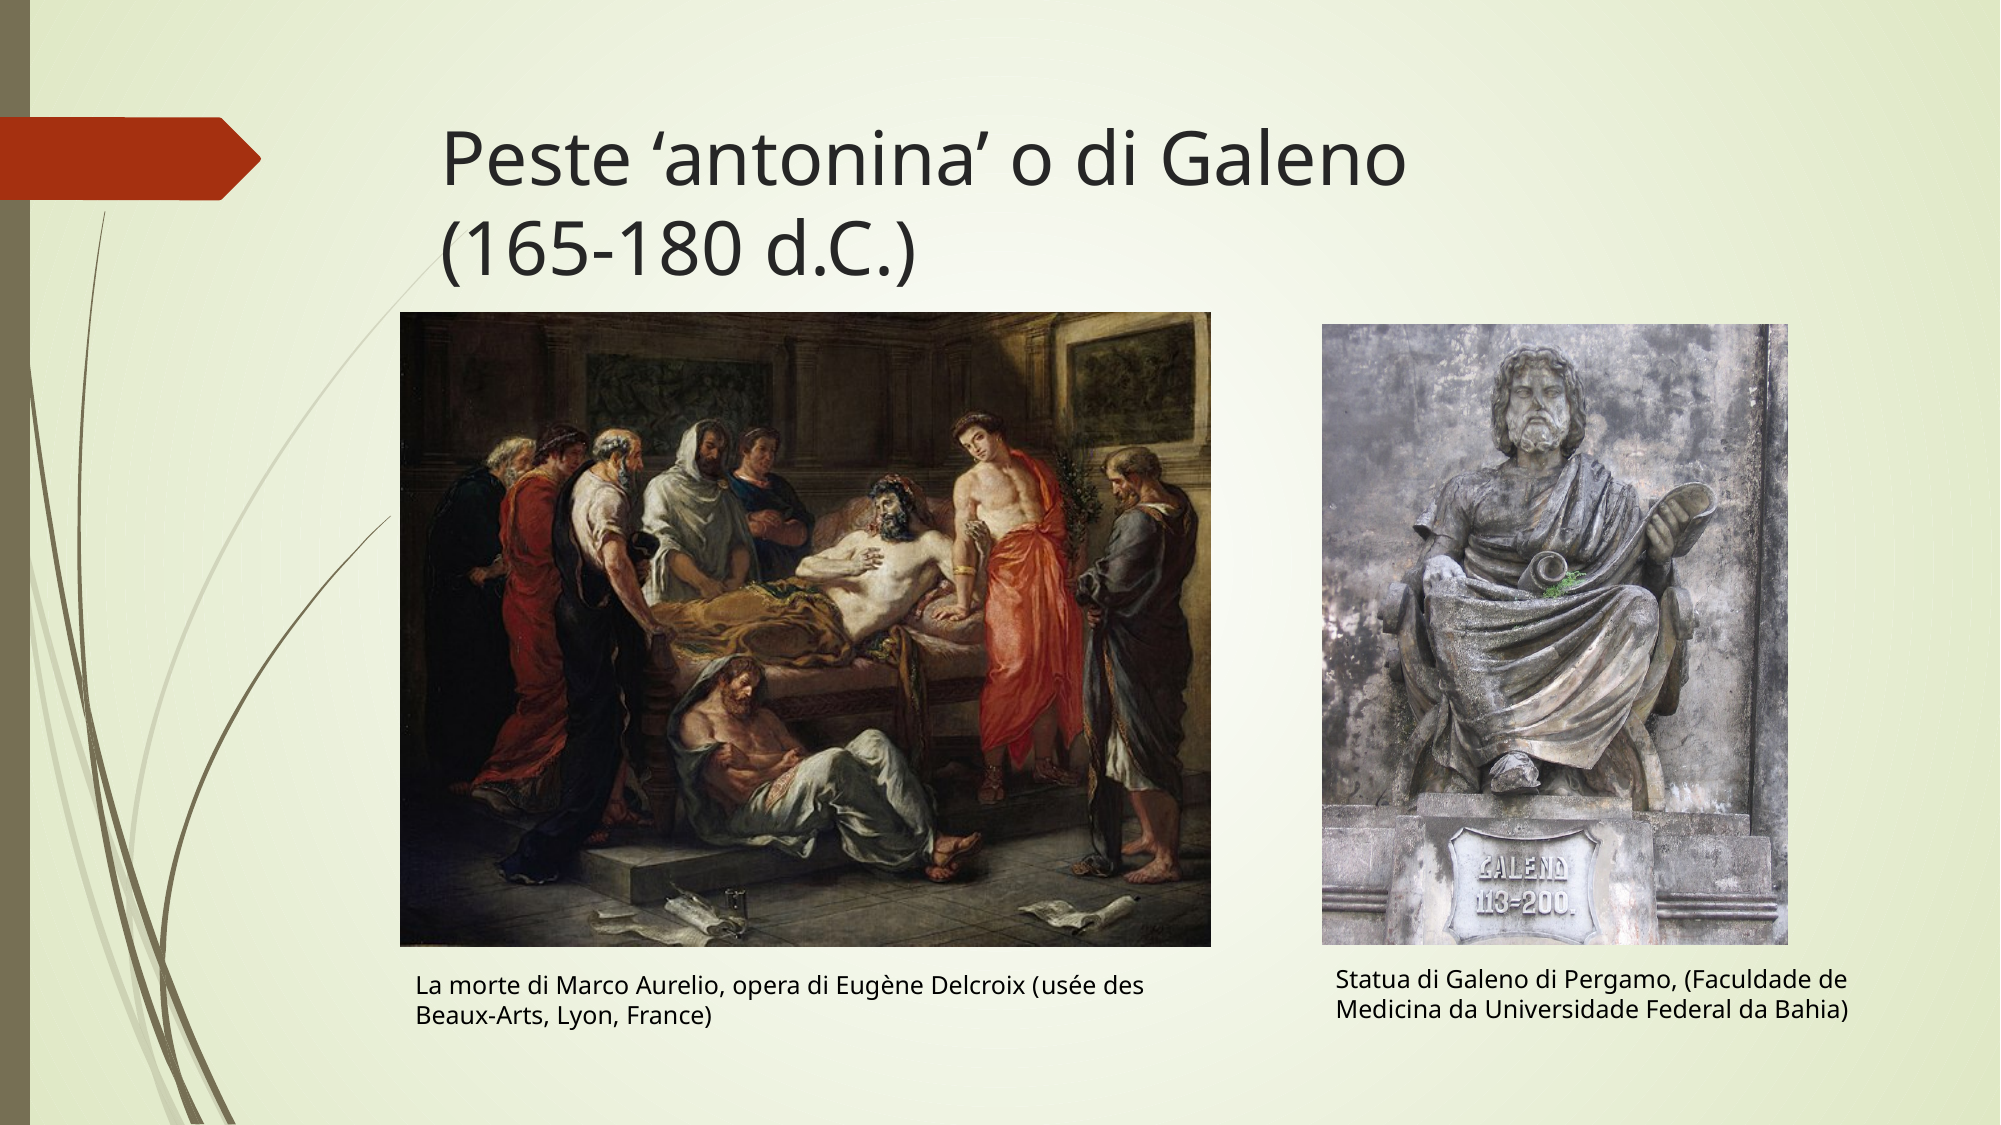

# Peste ‘antonina’ o di Galeno (165-180 d.C.)
Statua di Galeno di Pergamo, (Faculdade de Medicina da Universidade Federal da Bahia)
La morte di Marco Aurelio, opera di Eugène Delcroix (usée des Beaux-Arts, Lyon, France)